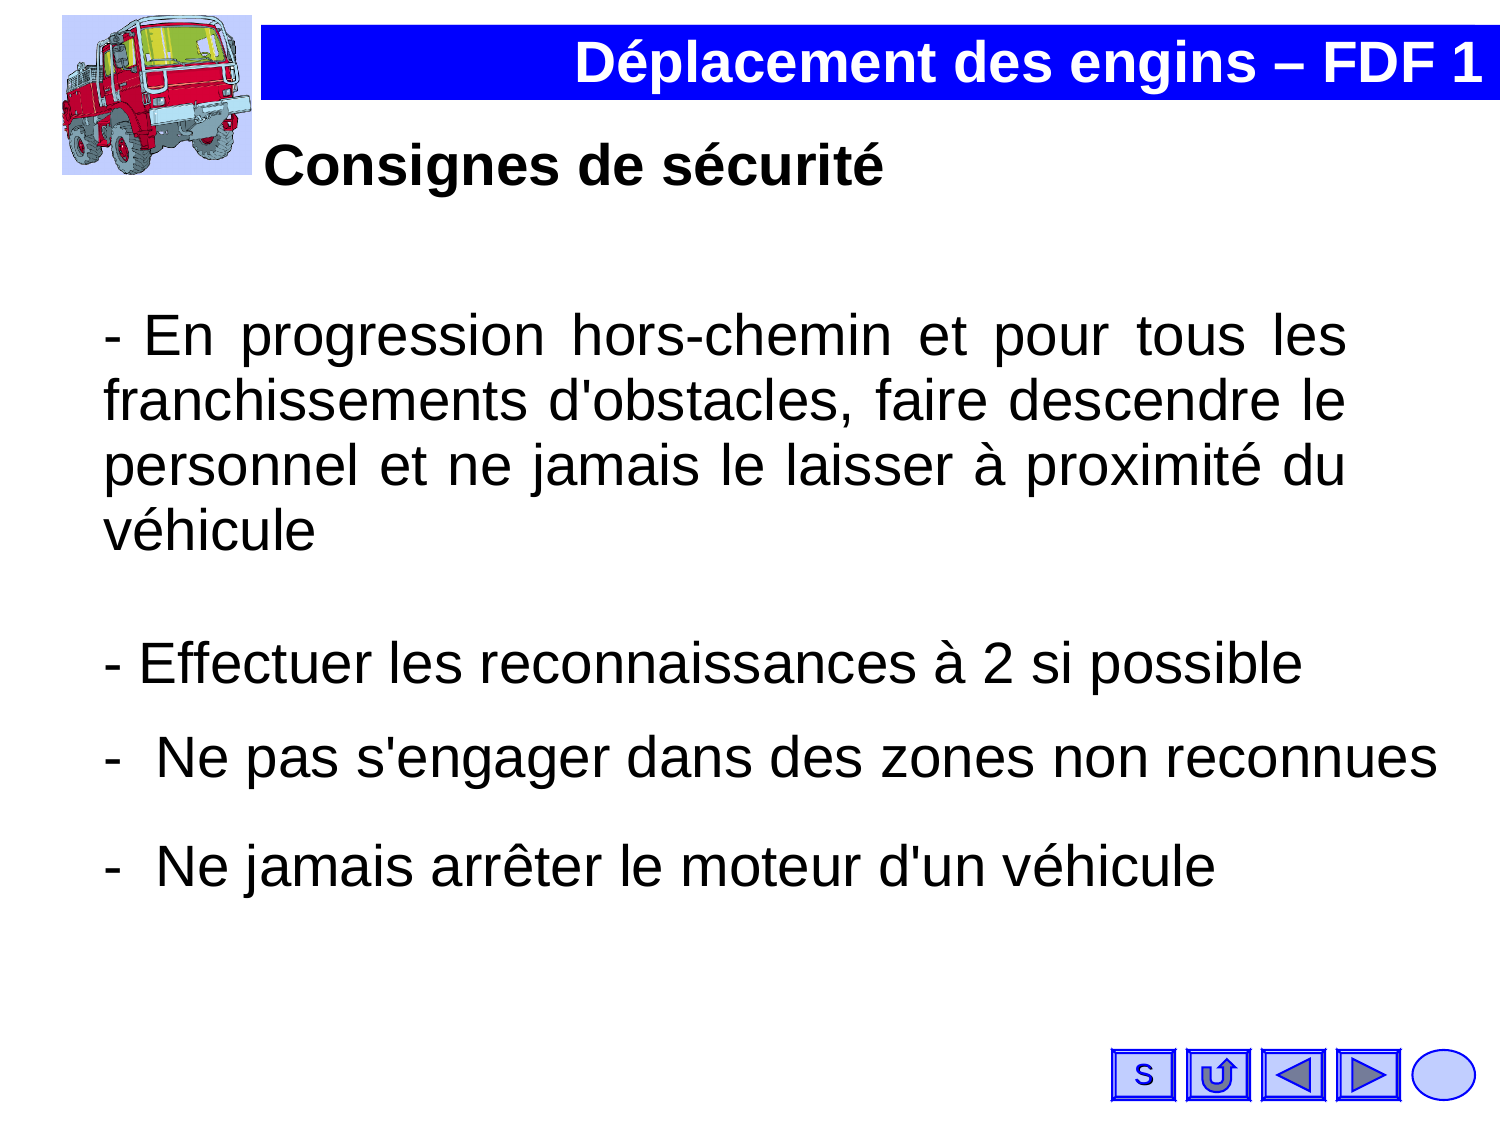

Déplacement des engins – FDF 1
Consignes de sécurité
- En progression hors-chemin et pour tous les franchissements d'obstacles, faire descendre le personnel et ne jamais le laisser à proximité du véhicule
- Effectuer les reconnaissances à 2 si possible
- Ne pas s'engager dans des zones non reconnues
- Ne jamais arrêter le moteur d'un véhicule